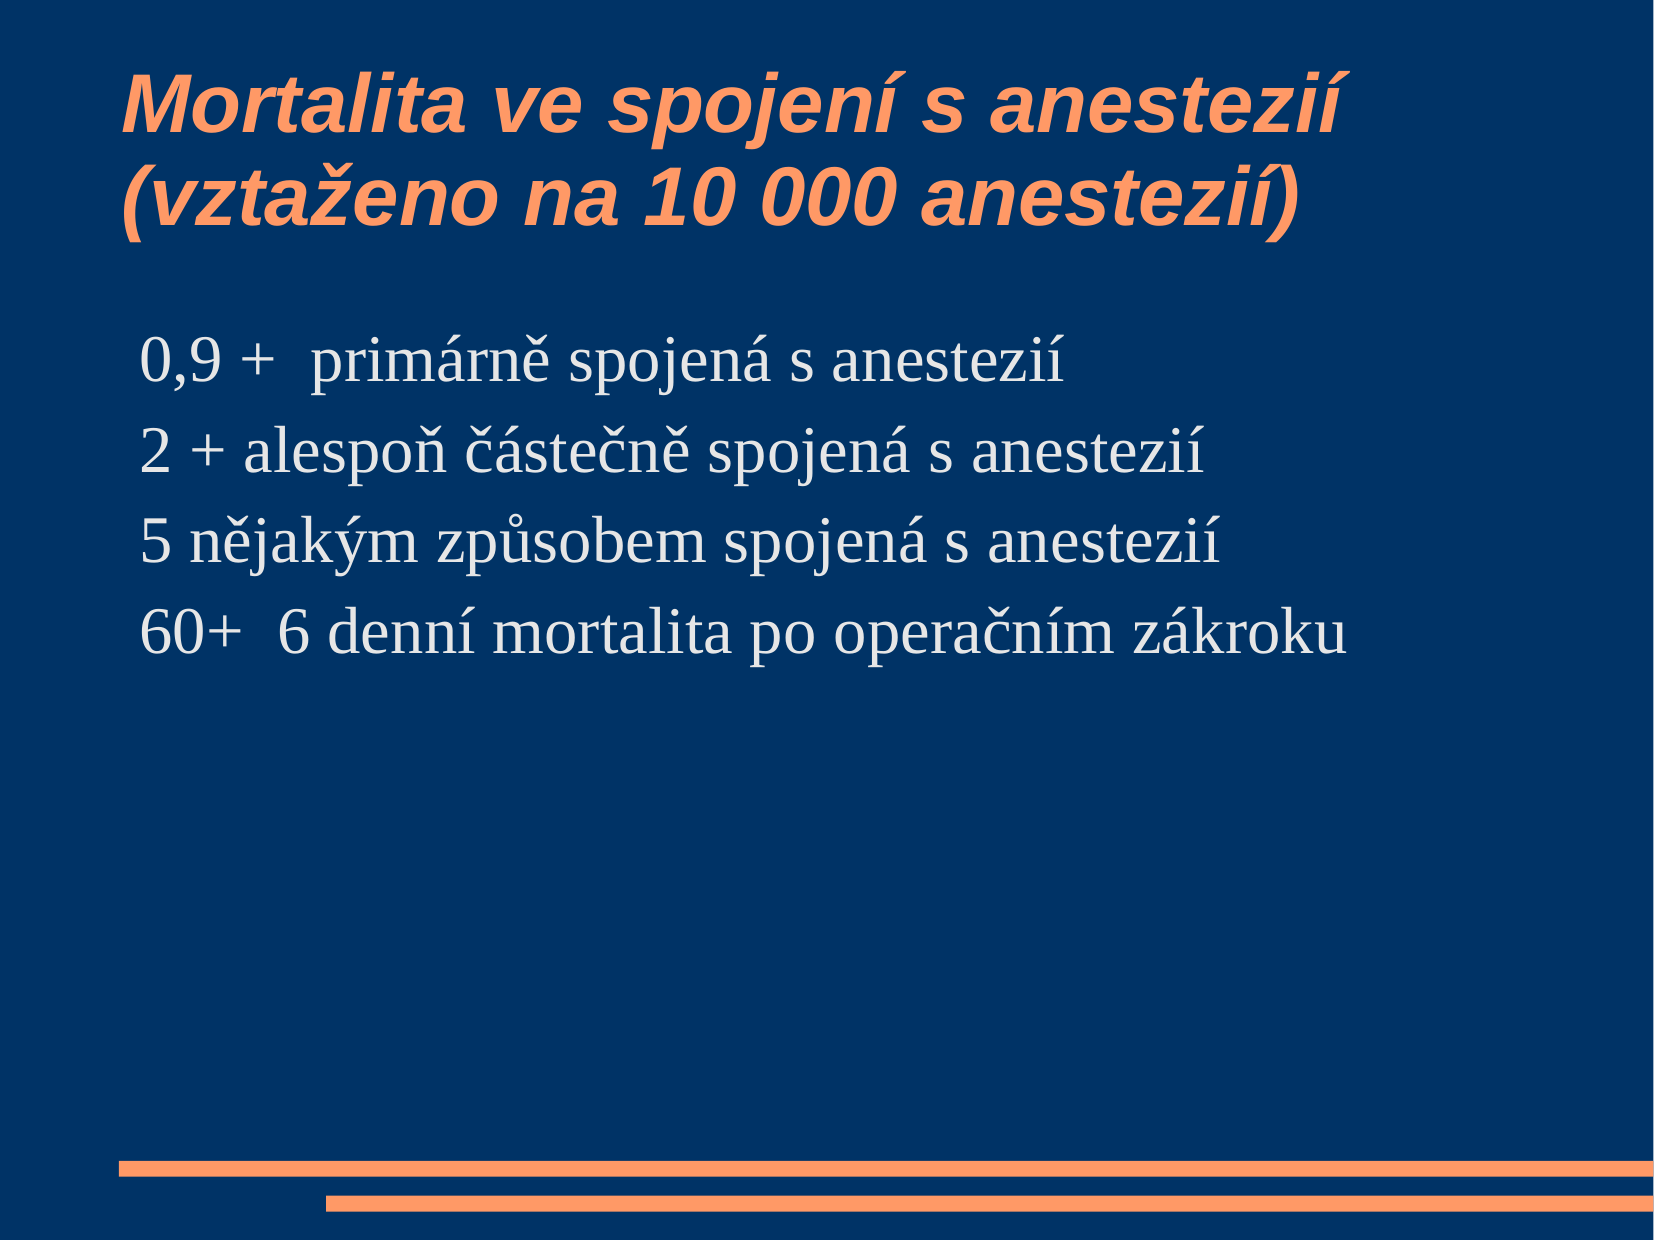

# Mortalita ve spojení s anestezií (vztaženo na 10 000 anestezií)
0,9 + primárně spojená s anestezií
2 + alespoň částečně spojená s anestezií
5 nějakým způsobem spojená s anestezií
60+ 6 denní mortalita po operačním zákroku